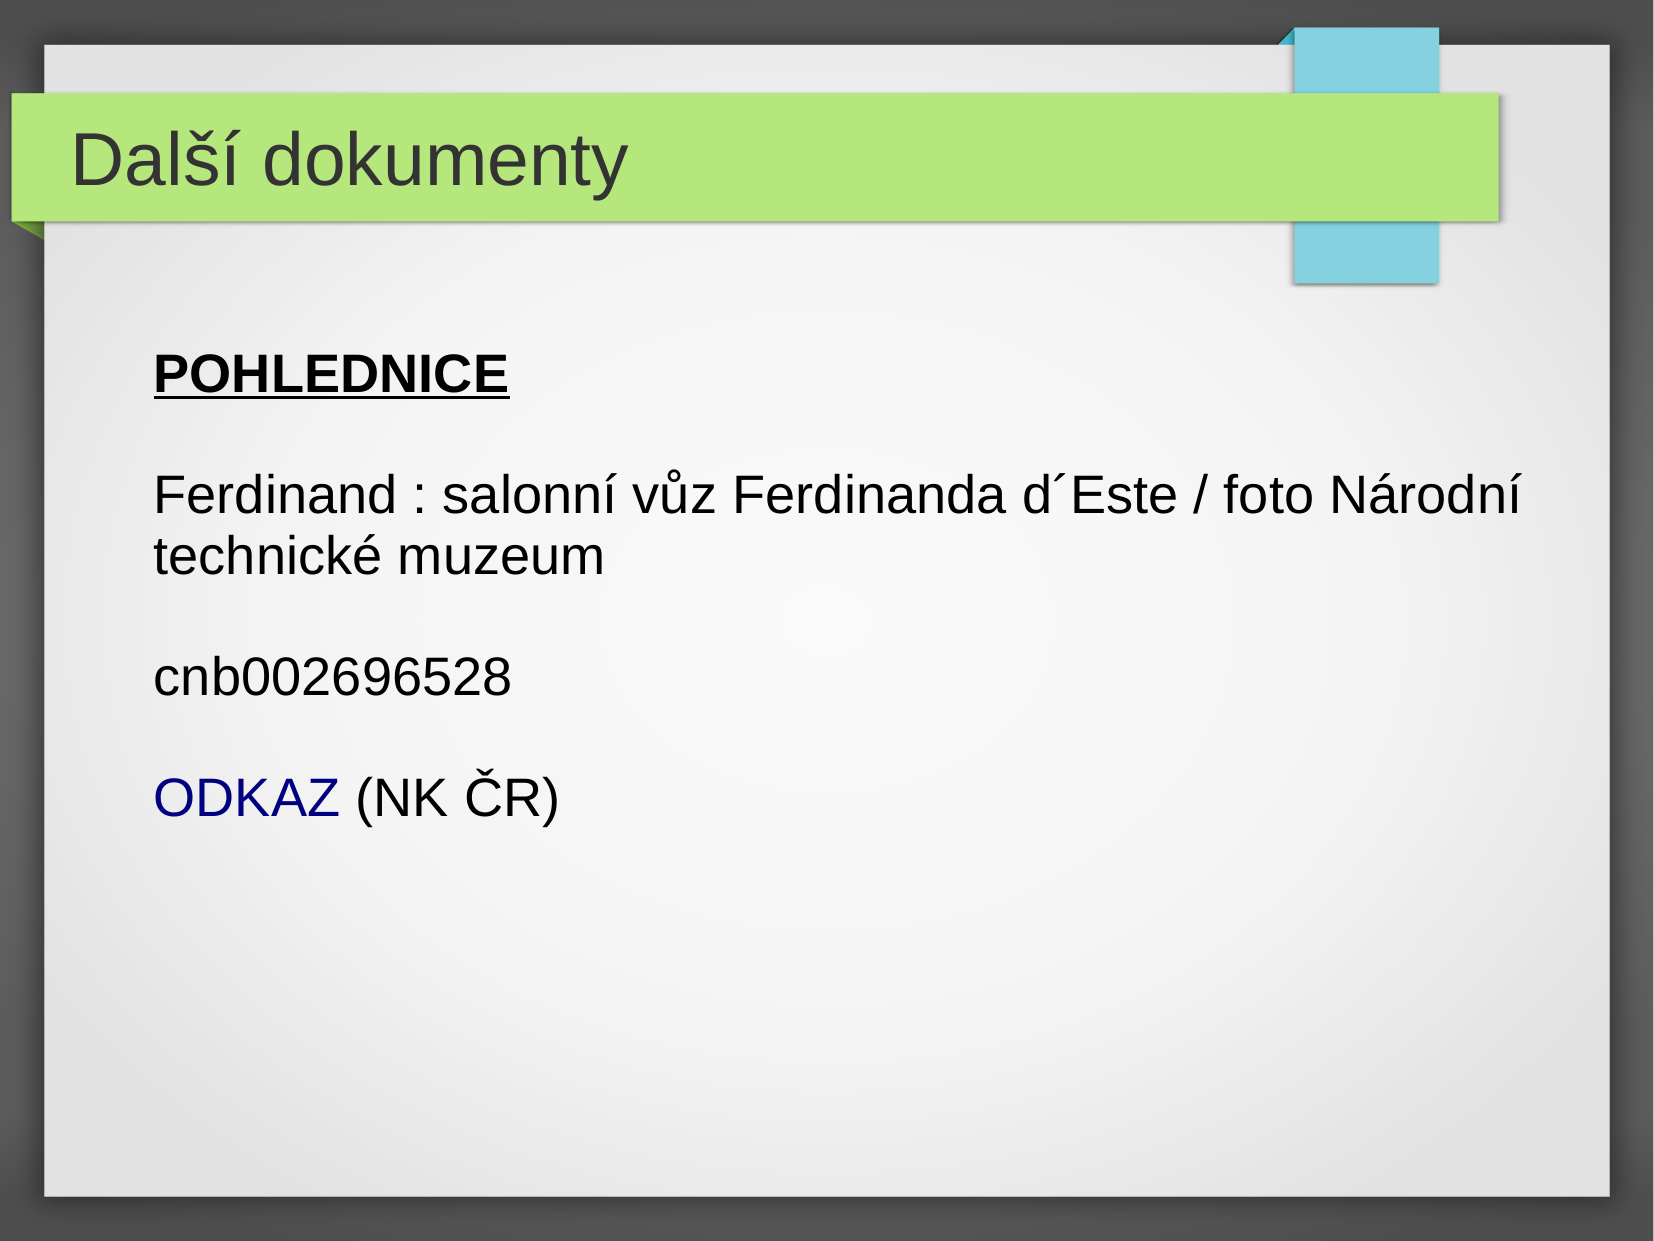

# Další dokumenty
POHLEDNICE
Ferdinand : salonní vůz Ferdinanda d´Este / foto Národní technické muzeum
cnb002696528
ODKAZ (NK ČR)